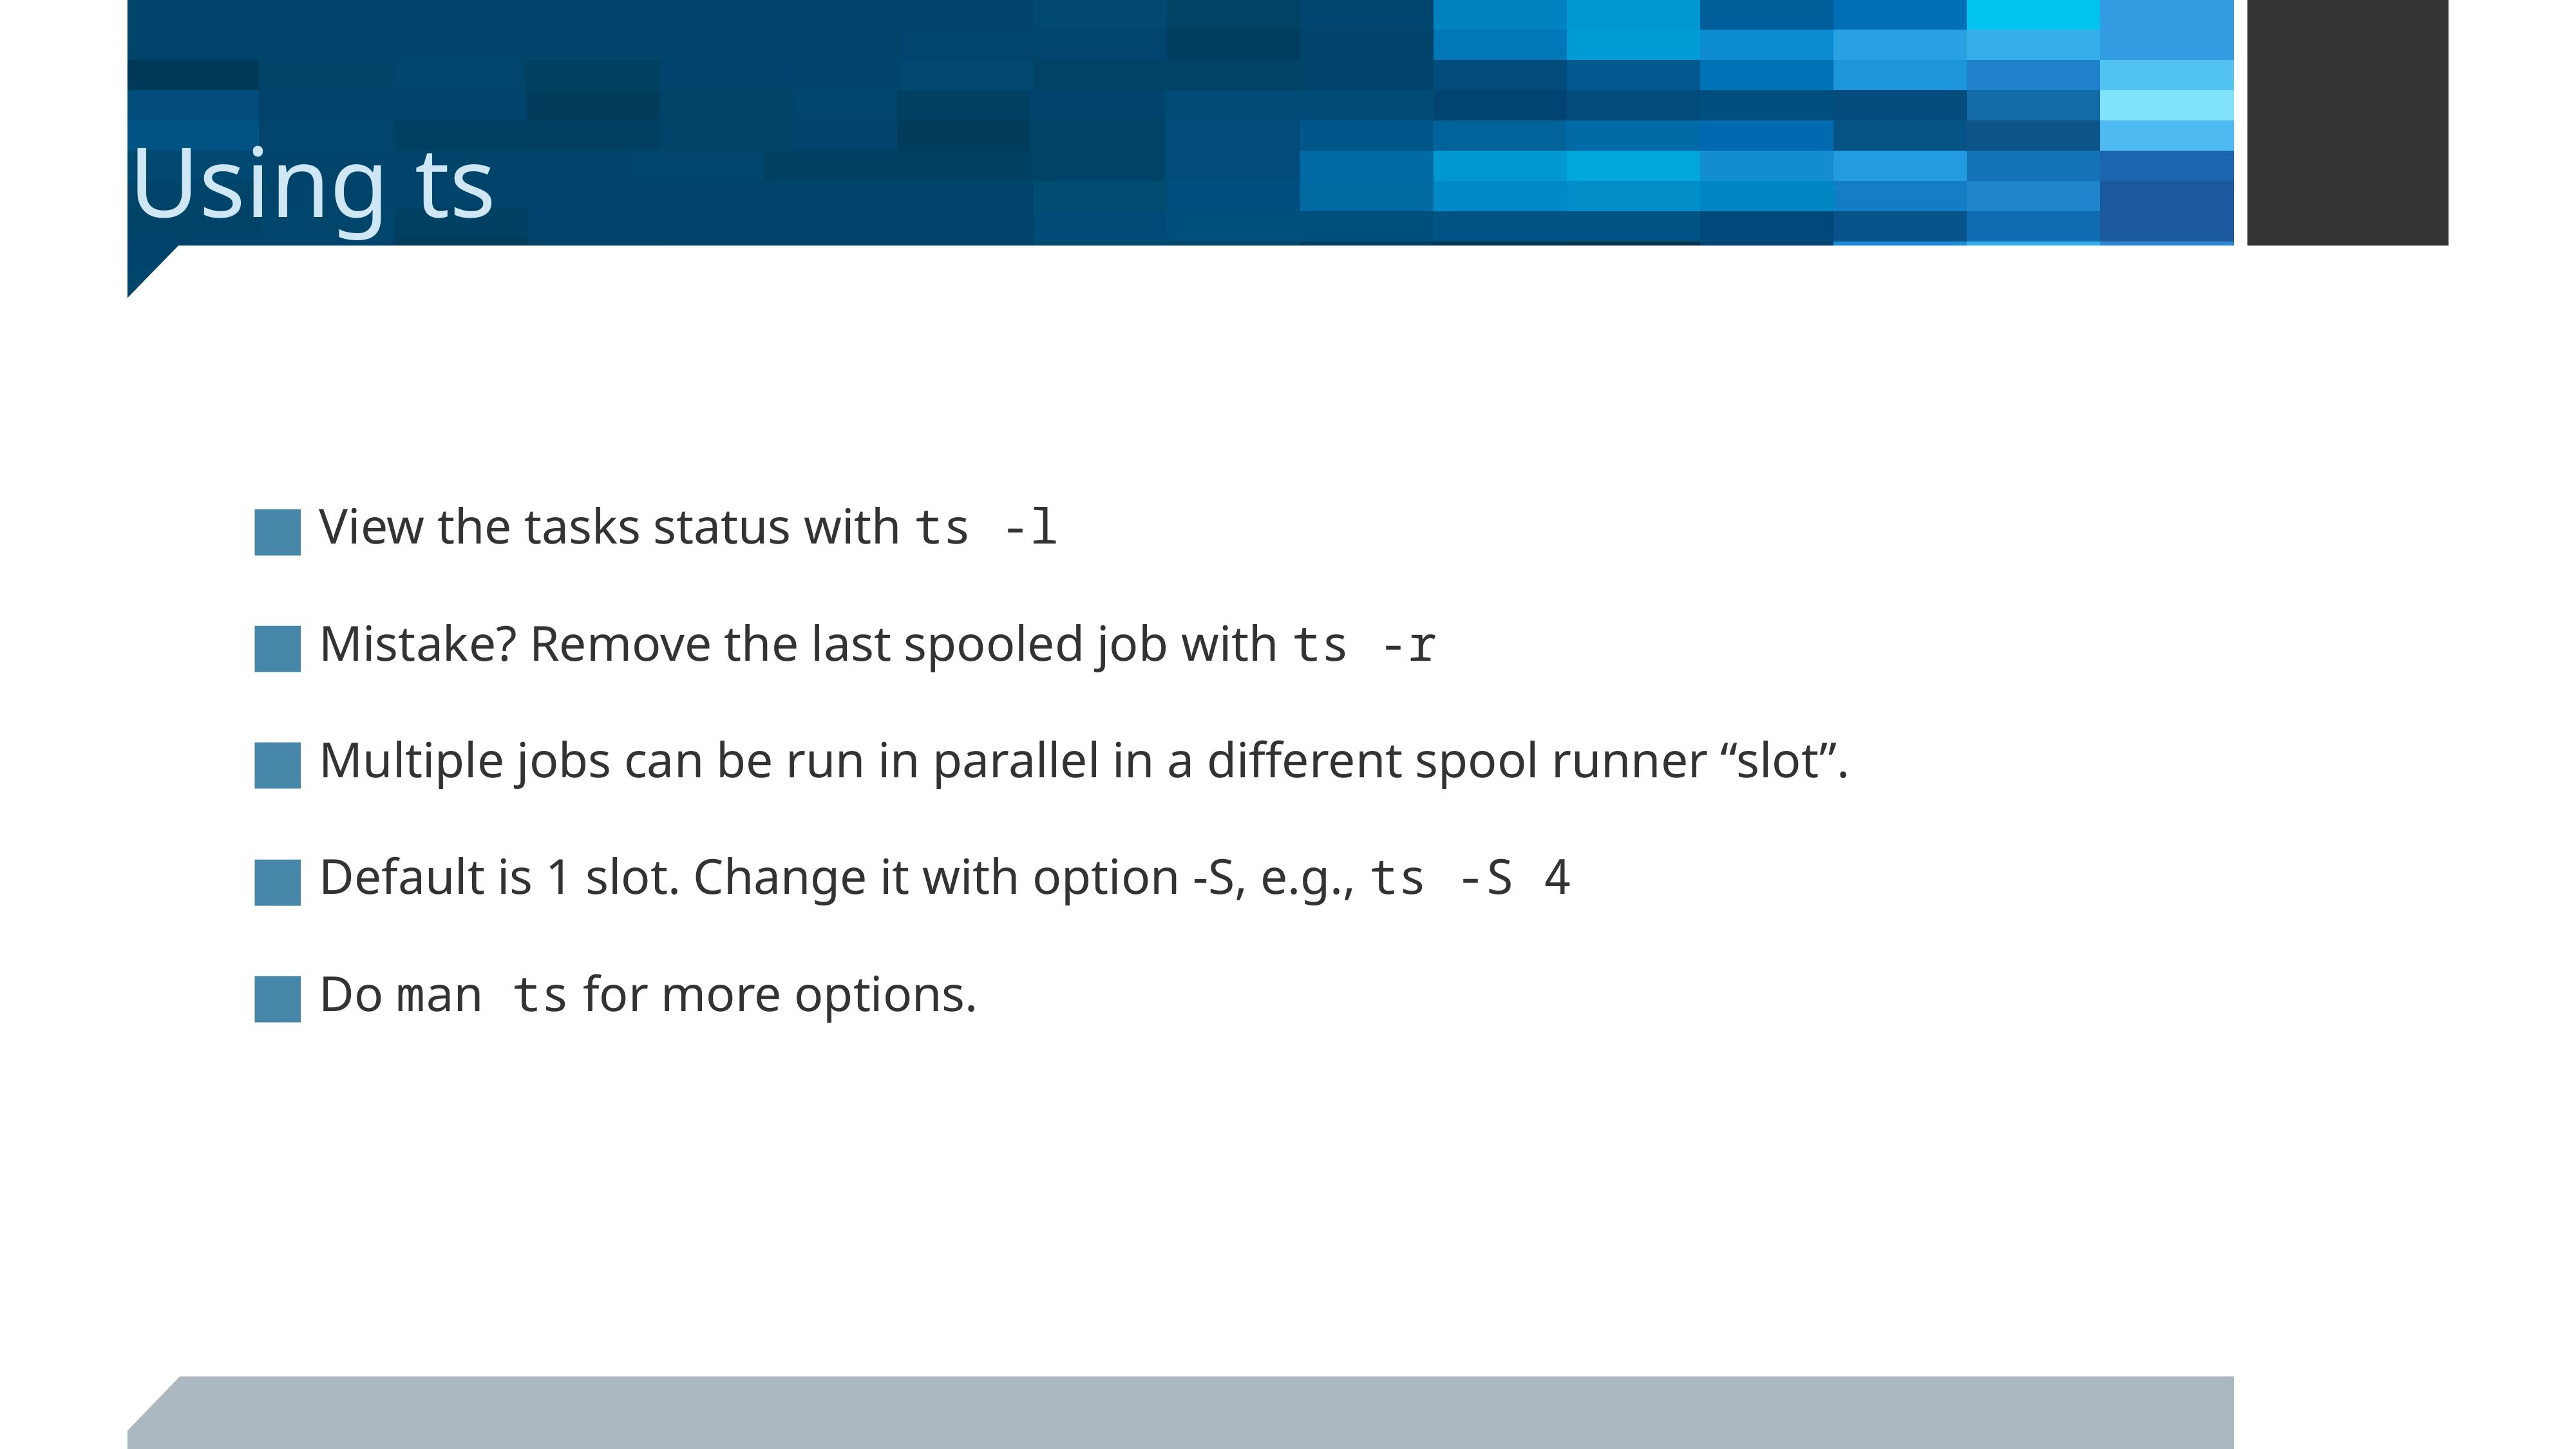

# Using ts
View the tasks status with ts -l
Mistake? Remove the last spooled job with ts -r
Multiple jobs can be run in parallel in a different spool runner “slot”.
Default is 1 slot. Change it with option -S, e.g., ts -S 4
Do man ts for more options.